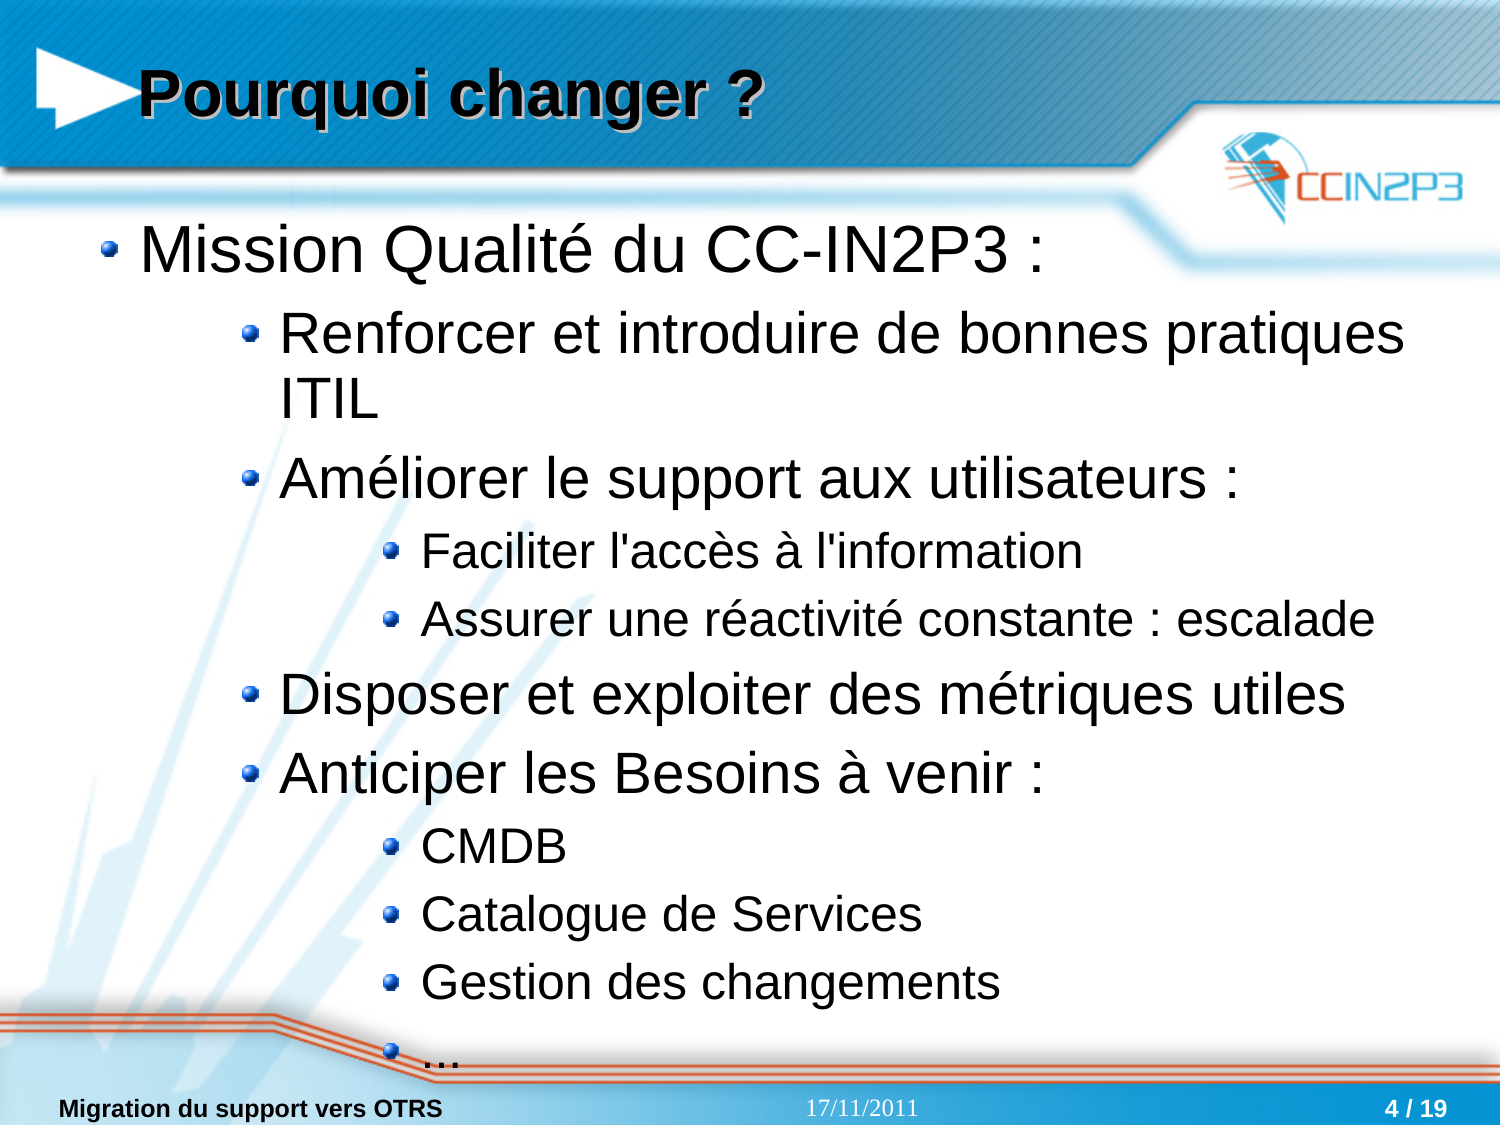

# Pourquoi changer ?
Mission Qualité du CC-IN2P3 :
Renforcer et introduire de bonnes pratiques ITIL
Améliorer le support aux utilisateurs :
Faciliter l'accès à l'information
Assurer une réactivité constante : escalade
Disposer et exploiter des métriques utiles
Anticiper les Besoins à venir :
CMDB
Catalogue de Services
Gestion des changements
...
Migration du support vers OTRS
4